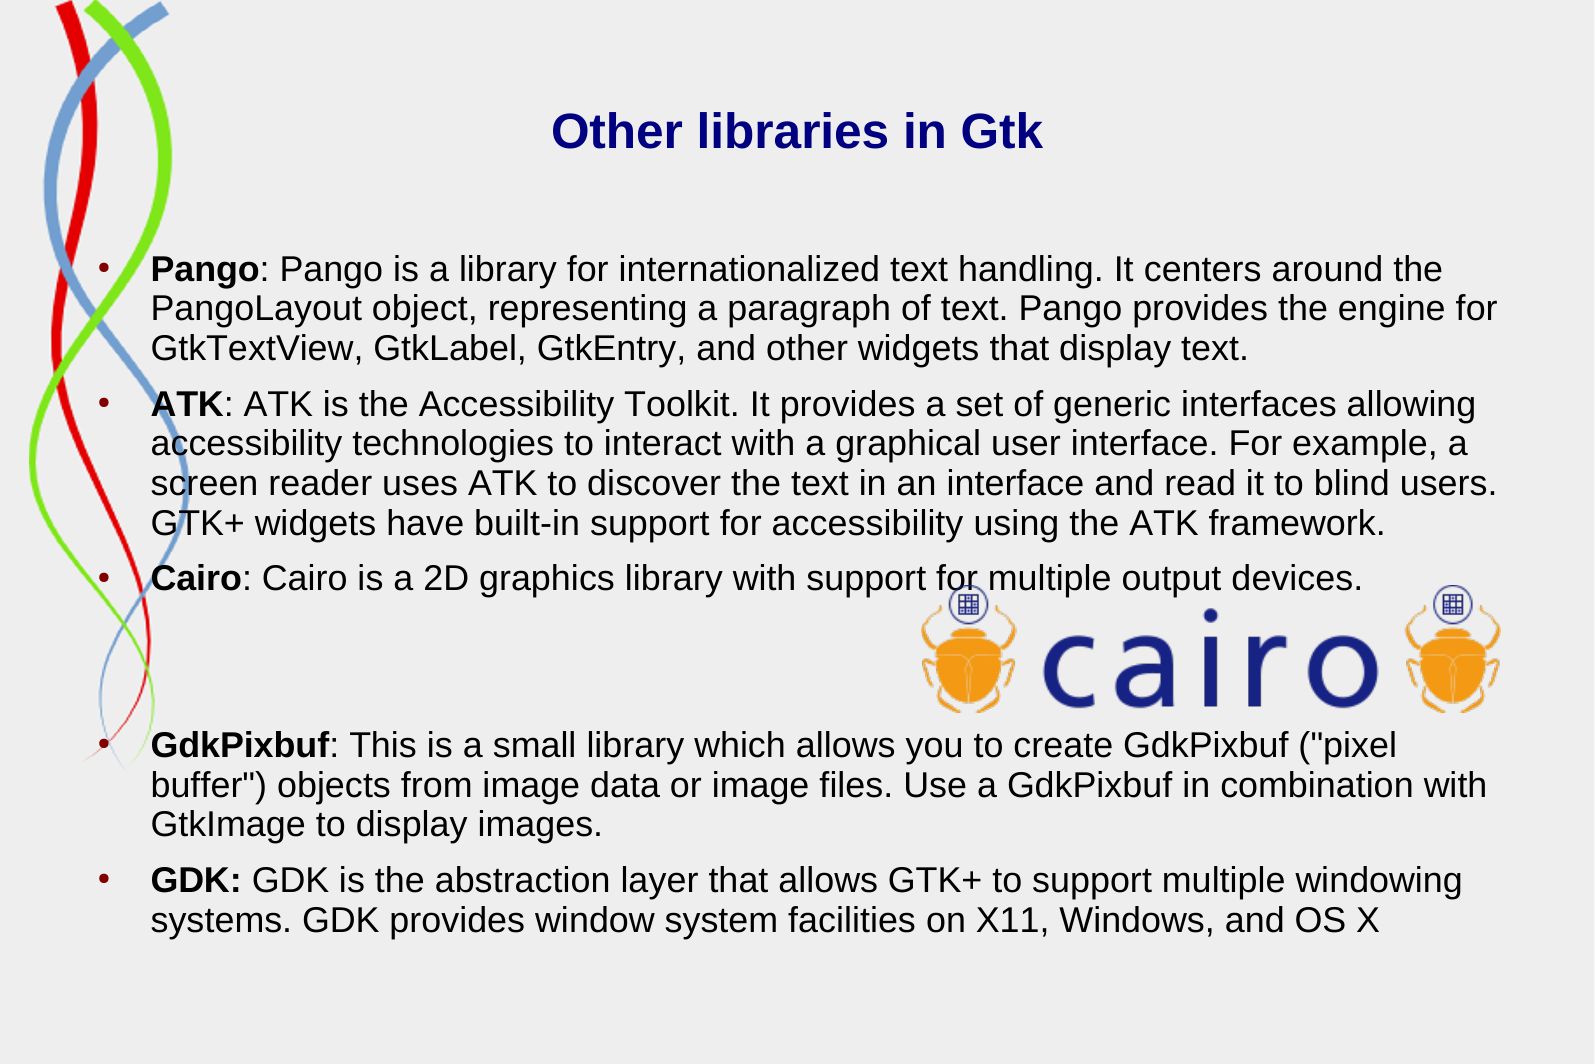

# Other libraries in Gtk
Pango: Pango is a library for internationalized text handling. It centers around the PangoLayout object, representing a paragraph of text. Pango provides the engine for GtkTextView, GtkLabel, GtkEntry, and other widgets that display text.
ATK: ATK is the Accessibility Toolkit. It provides a set of generic interfaces allowing accessibility technologies to interact with a graphical user interface. For example, a screen reader uses ATK to discover the text in an interface and read it to blind users. GTK+ widgets have built-in support for accessibility using the ATK framework.
Cairo: Cairo is a 2D graphics library with support for multiple output devices.
GdkPixbuf: This is a small library which allows you to create GdkPixbuf ("pixel buffer") objects from image data or image files. Use a GdkPixbuf in combination with GtkImage to display images.
GDK: GDK is the abstraction layer that allows GTK+ to support multiple windowing systems. GDK provides window system facilities on X11, Windows, and OS X